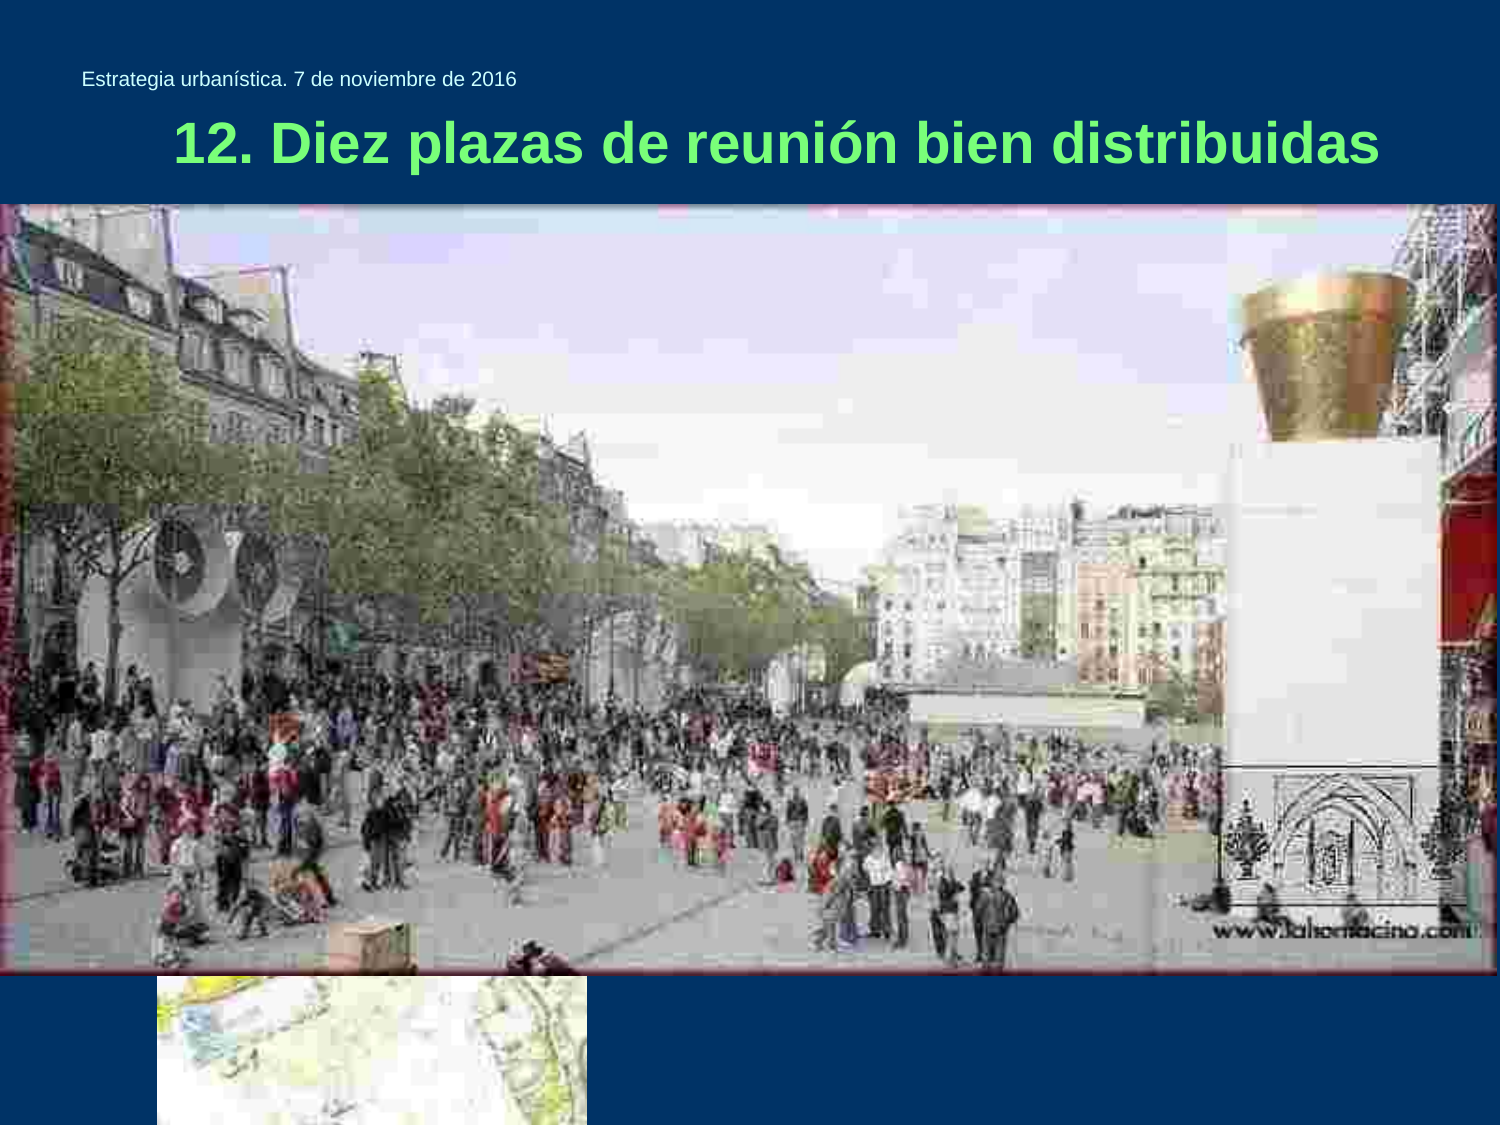

Estrategia urbanística. 7 de noviembre de 2016
12. Diez plazas de reunión bien distribuidas